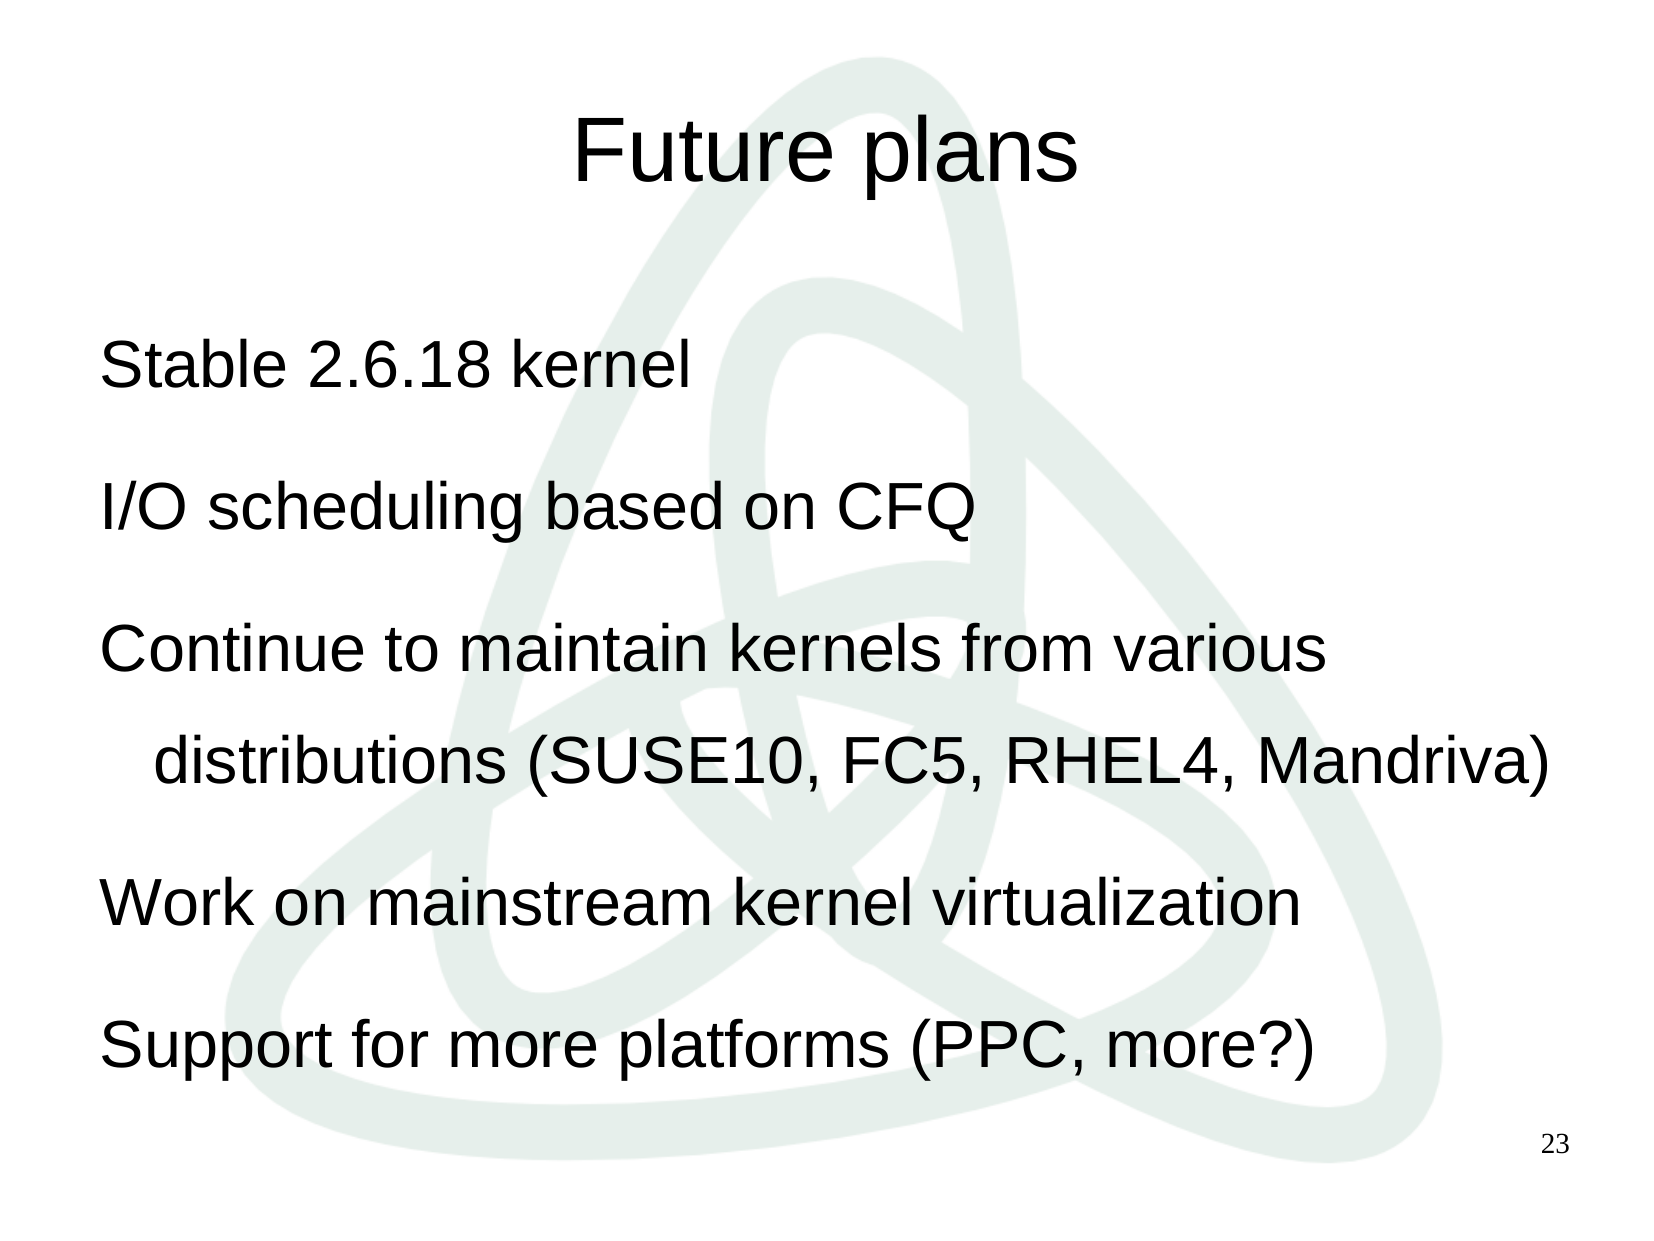

# Future plans
Stable 2.6.18 kernel
I/O scheduling based on CFQ
Continue to maintain kernels from various distributions (SUSE10, FC5, RHEL4, Mandriva)
Work on mainstream kernel virtualization
Support for more platforms (PPC, more?)